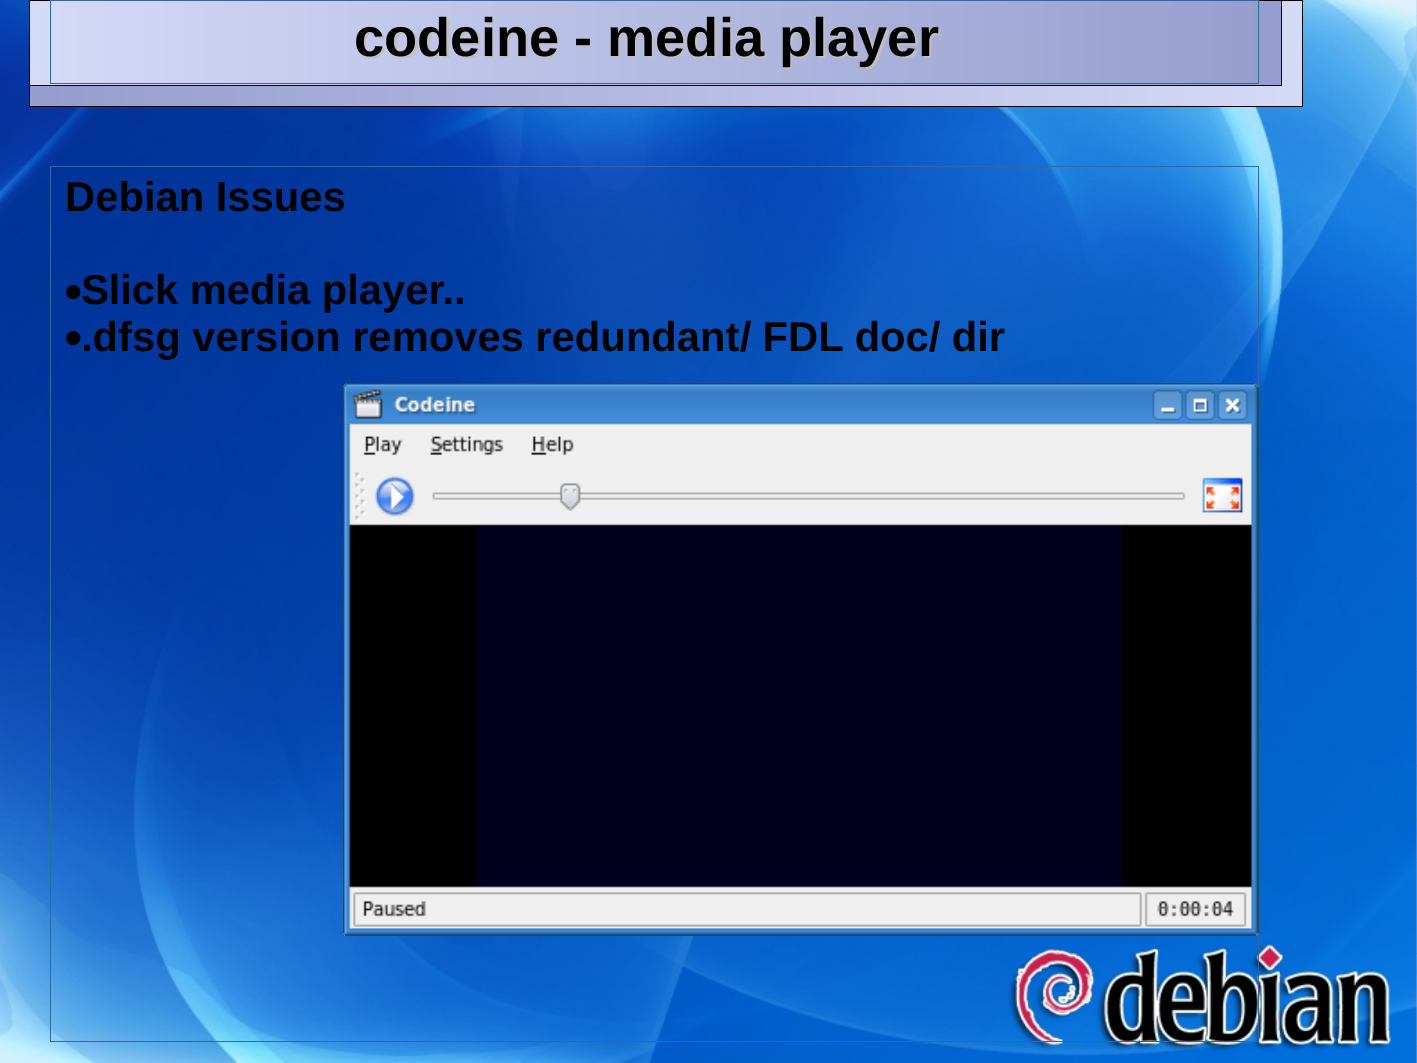

codeine - media player
Debian Issues
Slick media player..
.dfsg version removes redundant/ FDL doc/ dir